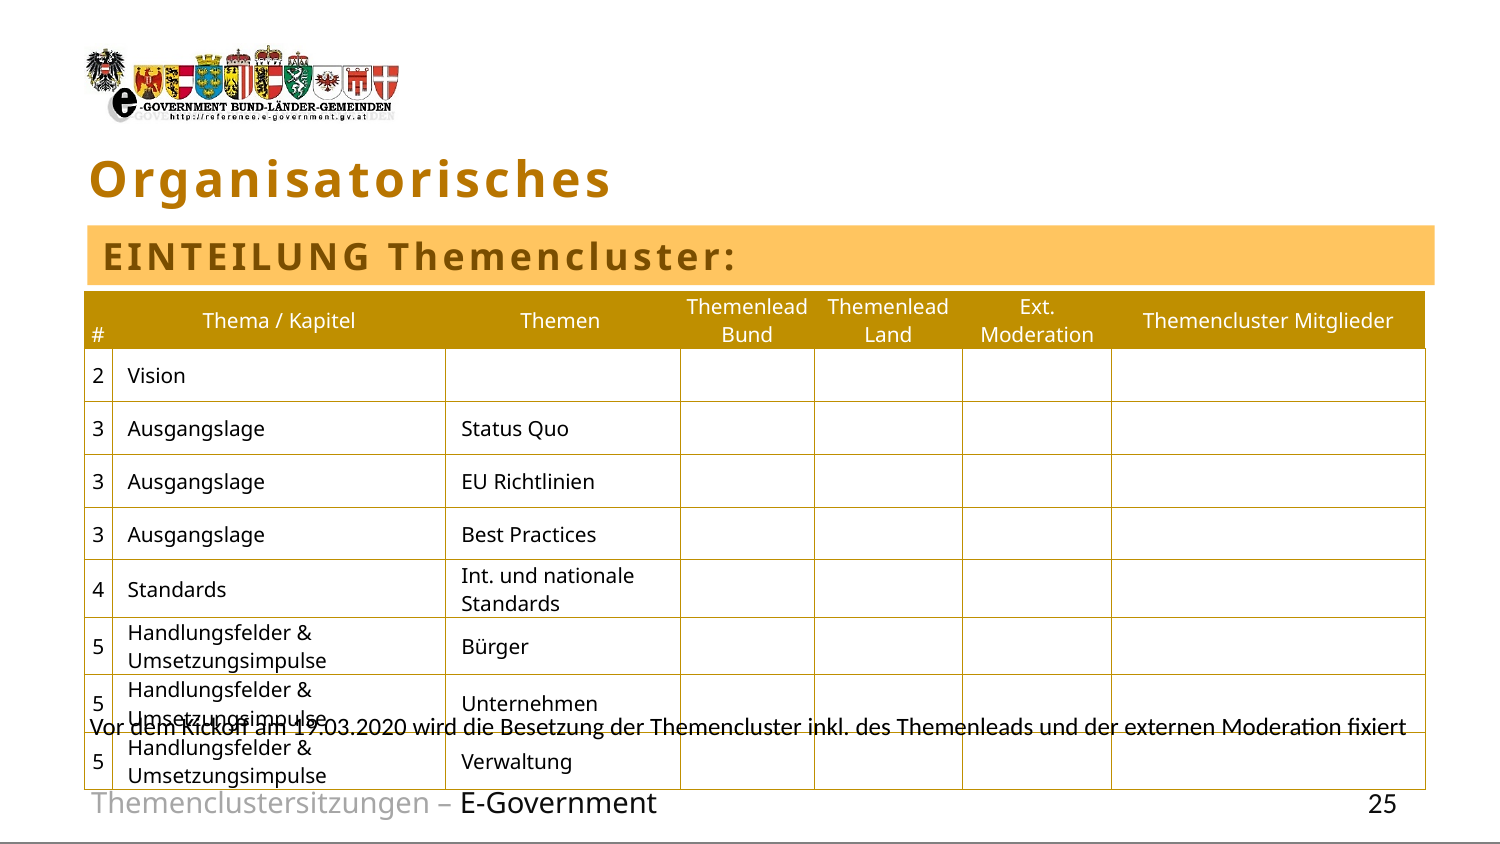

Organisatorisches
EINTEILUNG Themencluster:
| # | Thema / Kapitel | Themen | Themenlead Bund | Themenlead Land | Ext. Moderation | Themencluster Mitglieder |
| --- | --- | --- | --- | --- | --- | --- |
| 2 | Vision | | | | | |
| 3 | Ausgangslage | Status Quo | | | | |
| 3 | Ausgangslage | EU Richtlinien | | | | |
| 3 | Ausgangslage | Best Practices | | | | |
| 4 | Standards | Int. und nationale Standards | | | | |
| 5 | Handlungsfelder & Umsetzungsimpulse | Bürger | | | | |
| 5 | Handlungsfelder & Umsetzungsimpulse | Unternehmen | | | | |
| 5 | Handlungsfelder & Umsetzungsimpulse | Verwaltung | | | | |
Vor dem Kickoff am 19.03.2020 wird die Besetzung der Themencluster inkl. des Themenleads und der externen Moderation fixiert
Themenclustersitzungen – E-Government